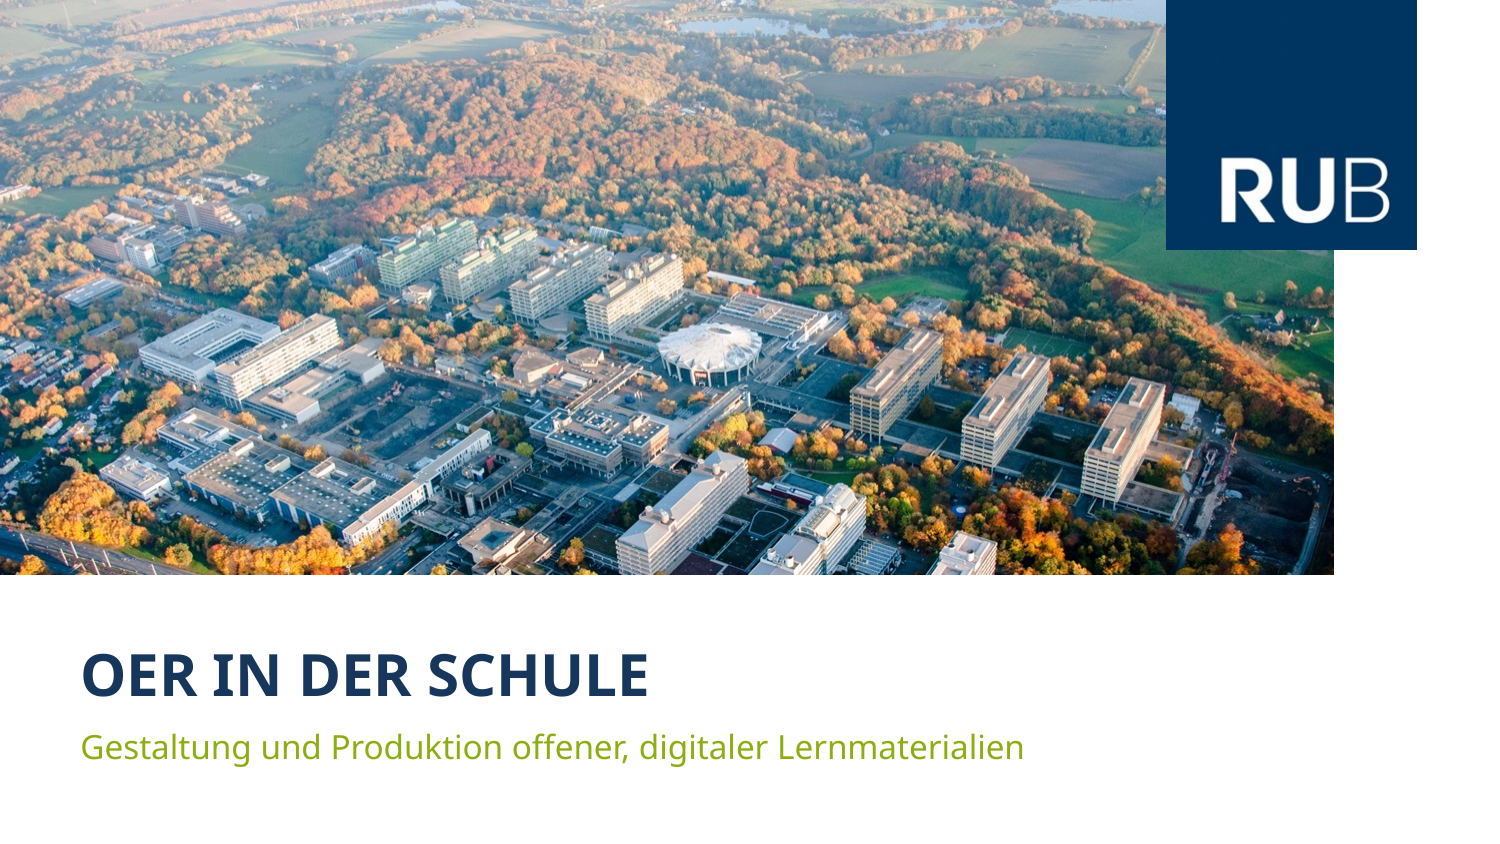

OER in der Schule
Gestaltung und Produktion offener, digitaler Lernmaterialien